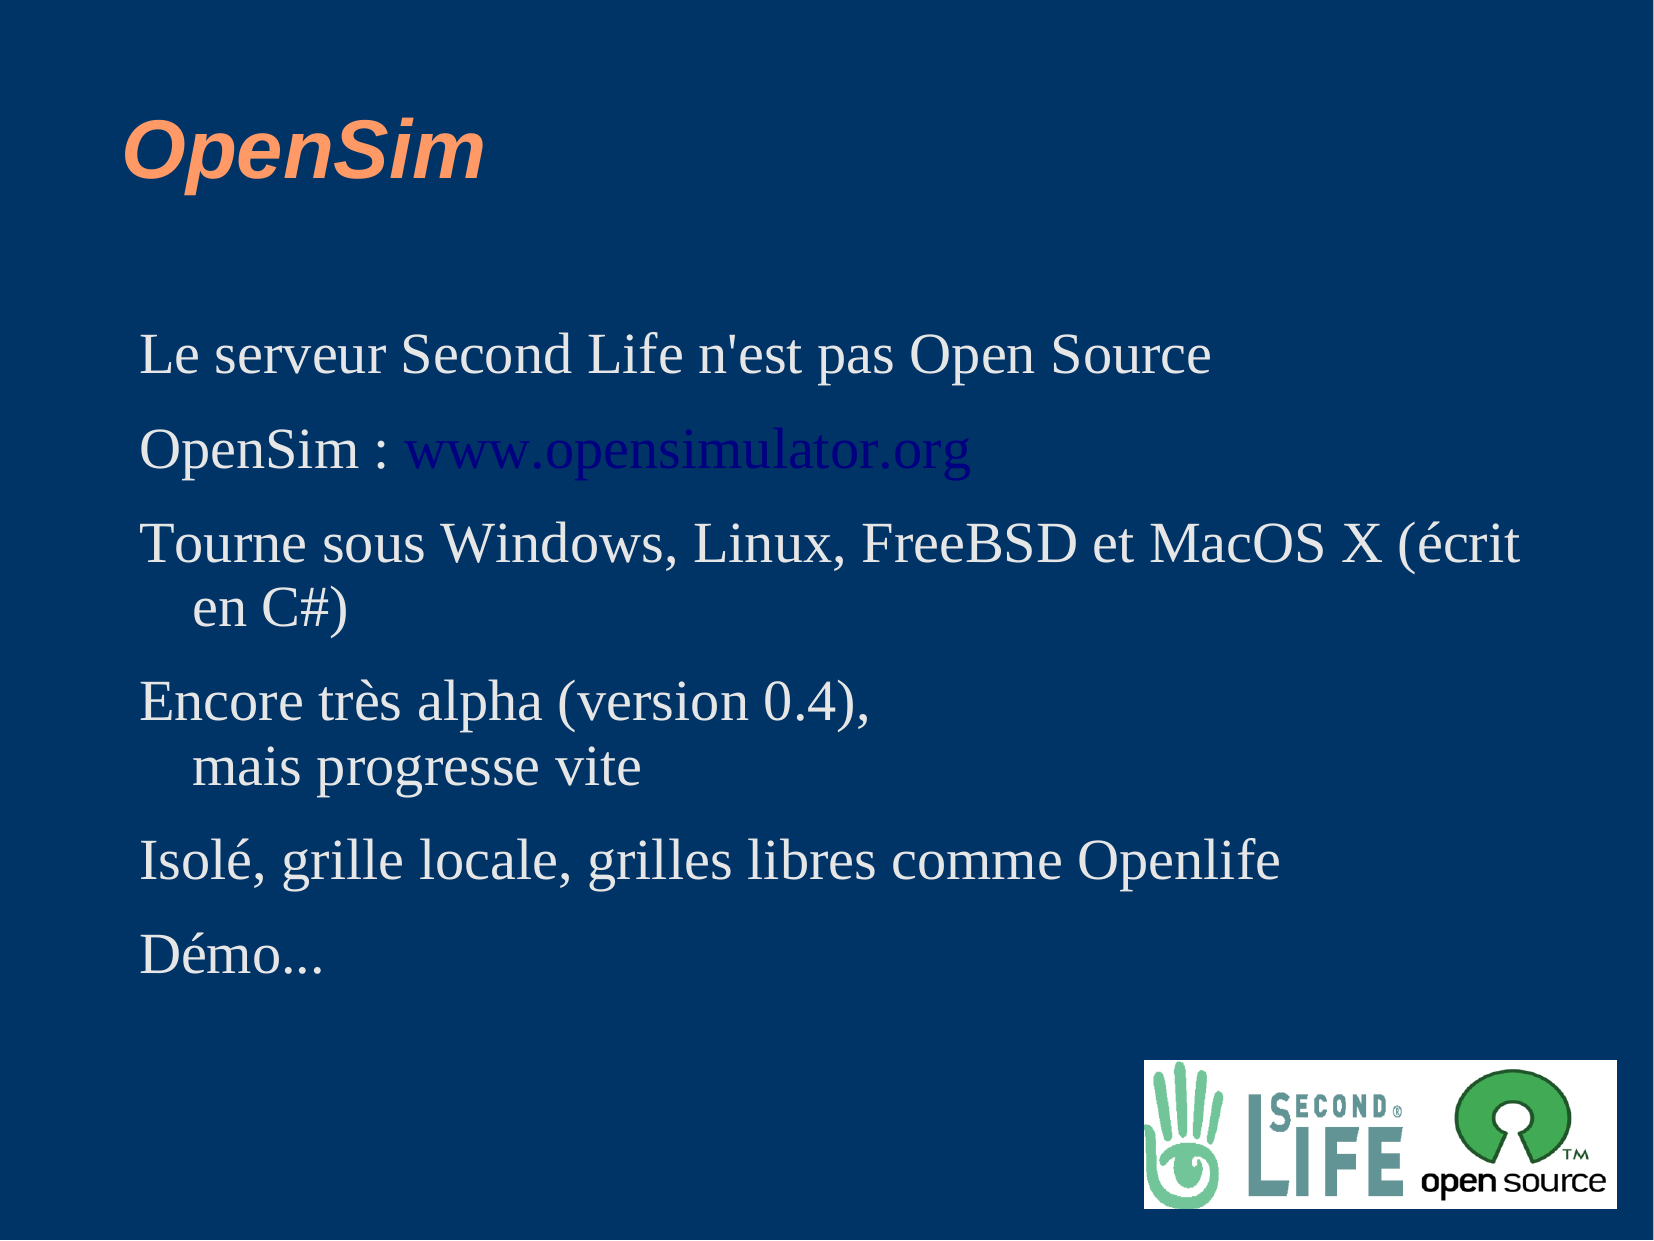

# OpenSim
Le serveur Second Life n'est pas Open Source
OpenSim : www.opensimulator.org
Tourne sous Windows, Linux, FreeBSD et MacOS X (écrit en C#)
Encore très alpha (version 0.4),
mais progresse vite
Isolé, grille locale, grilles libres comme Openlife
Démo...